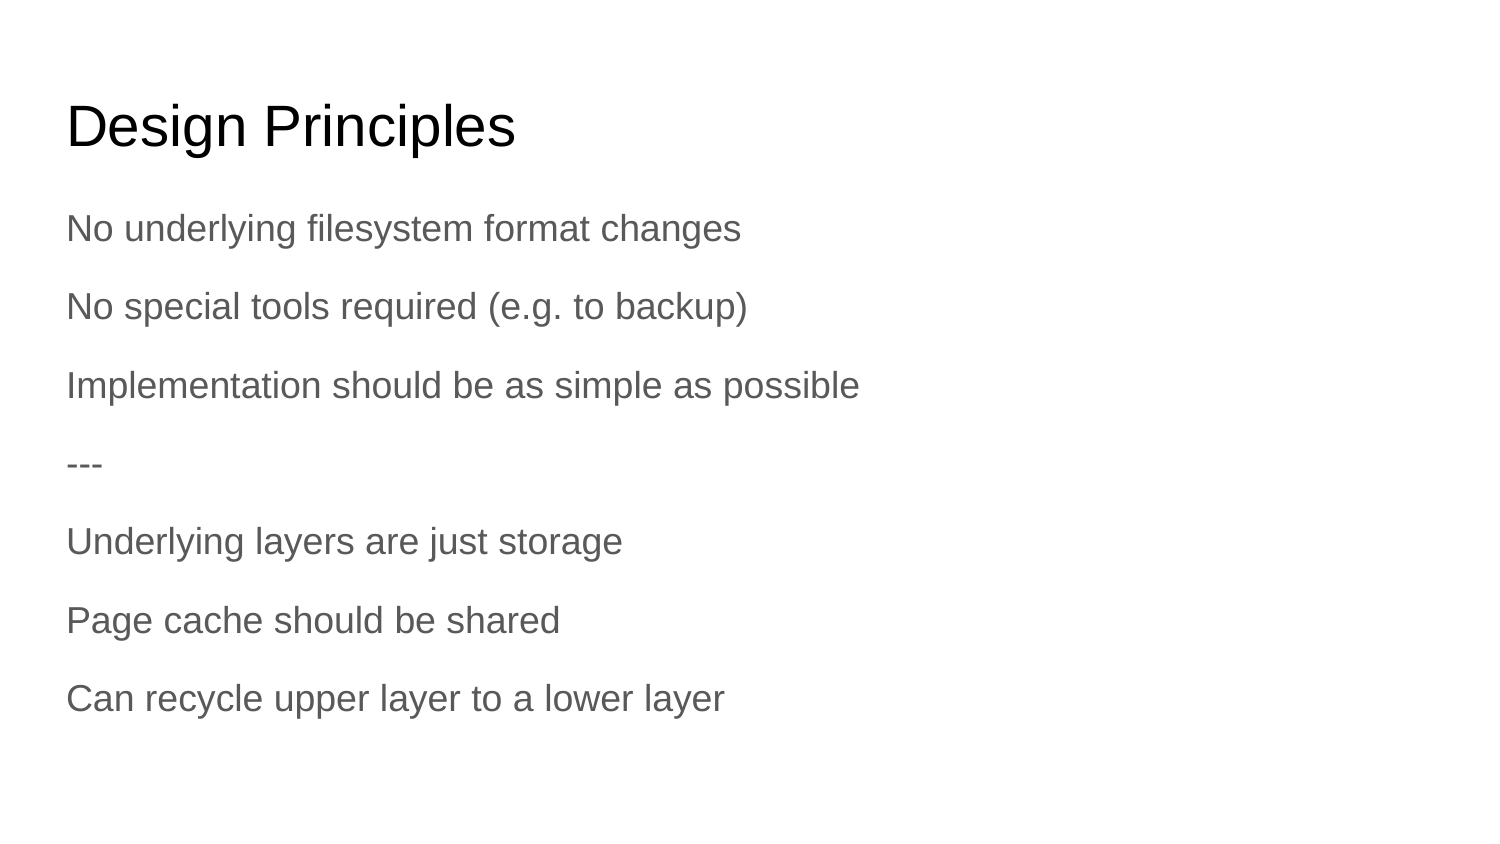

# Design Principles
No underlying filesystem format changes
No special tools required (e.g. to backup)
Implementation should be as simple as possible
---
Underlying layers are just storage
Page cache should be shared
Can recycle upper layer to a lower layer